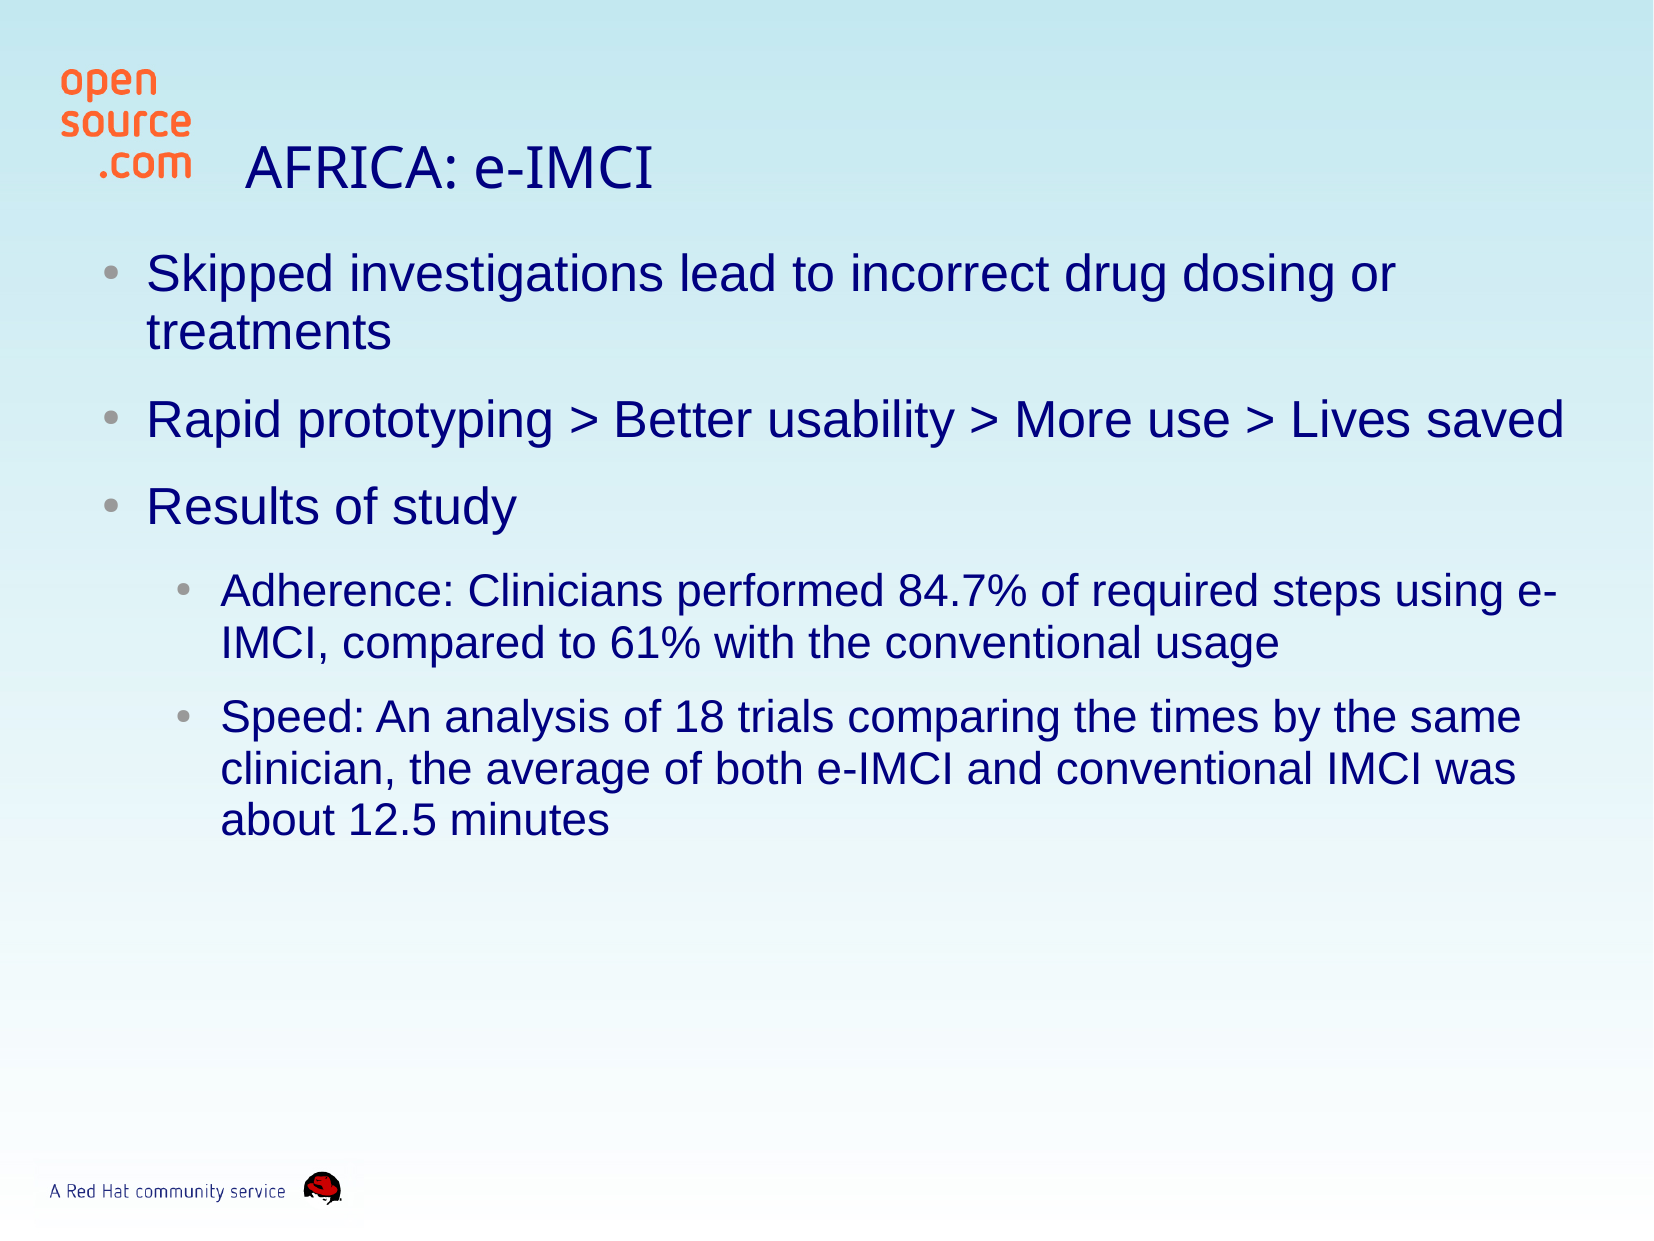

# Introduce Red Hat
AFRICA: e-IMCI
Skipped investigations lead to incorrect drug dosing or treatments
Rapid prototyping > Better usability > More use > Lives saved
Results of study
Adherence: Clinicians performed 84.7% of required steps using e-IMCI, compared to 61% with the conventional usage
Speed: An analysis of 18 trials comparing the times by the same clinician, the average of both e-IMCI and conventional IMCI was about 12.5 minutes